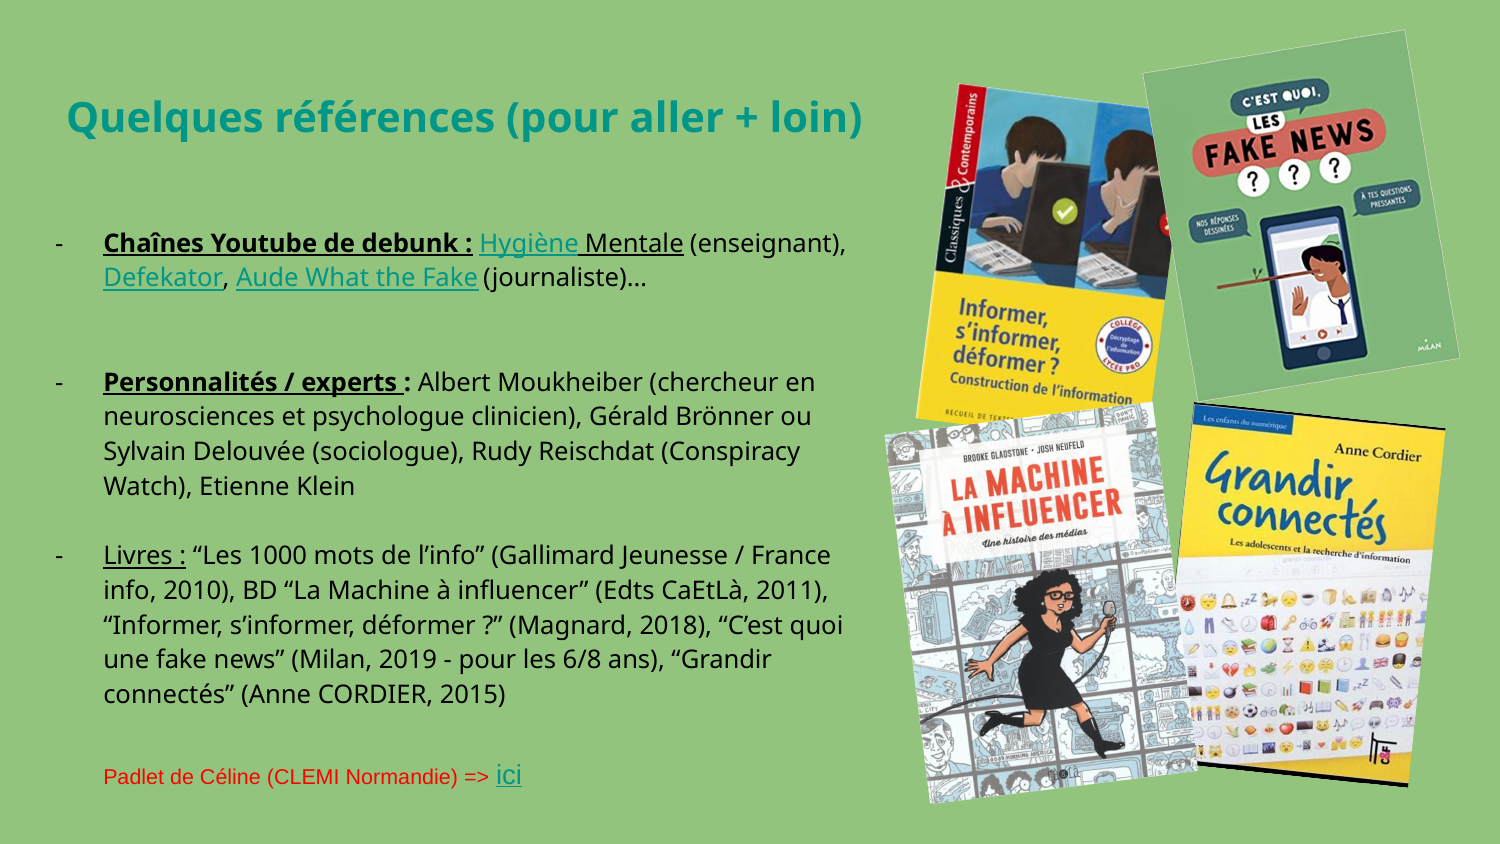

# Quelques références (pour aller + loin)
Chaînes Youtube de debunk : Hygiène Mentale (enseignant), Defekator, Aude What the Fake (journaliste)…
Personnalités / experts : Albert Moukheiber (chercheur en neurosciences et psychologue clinicien), Gérald Brönner ou Sylvain Delouvée (sociologue), Rudy Reischdat (Conspiracy Watch), Etienne Klein
Livres : “Les 1000 mots de l’info” (Gallimard Jeunesse / France info, 2010), BD “La Machine à influencer” (Edts CaEtLà, 2011), “Informer, s’informer, déformer ?” (Magnard, 2018), “C’est quoi une fake news” (Milan, 2019 - pour les 6/8 ans), “Grandir connectés” (Anne CORDIER, 2015)
Padlet de Céline (CLEMI Normandie) => ici